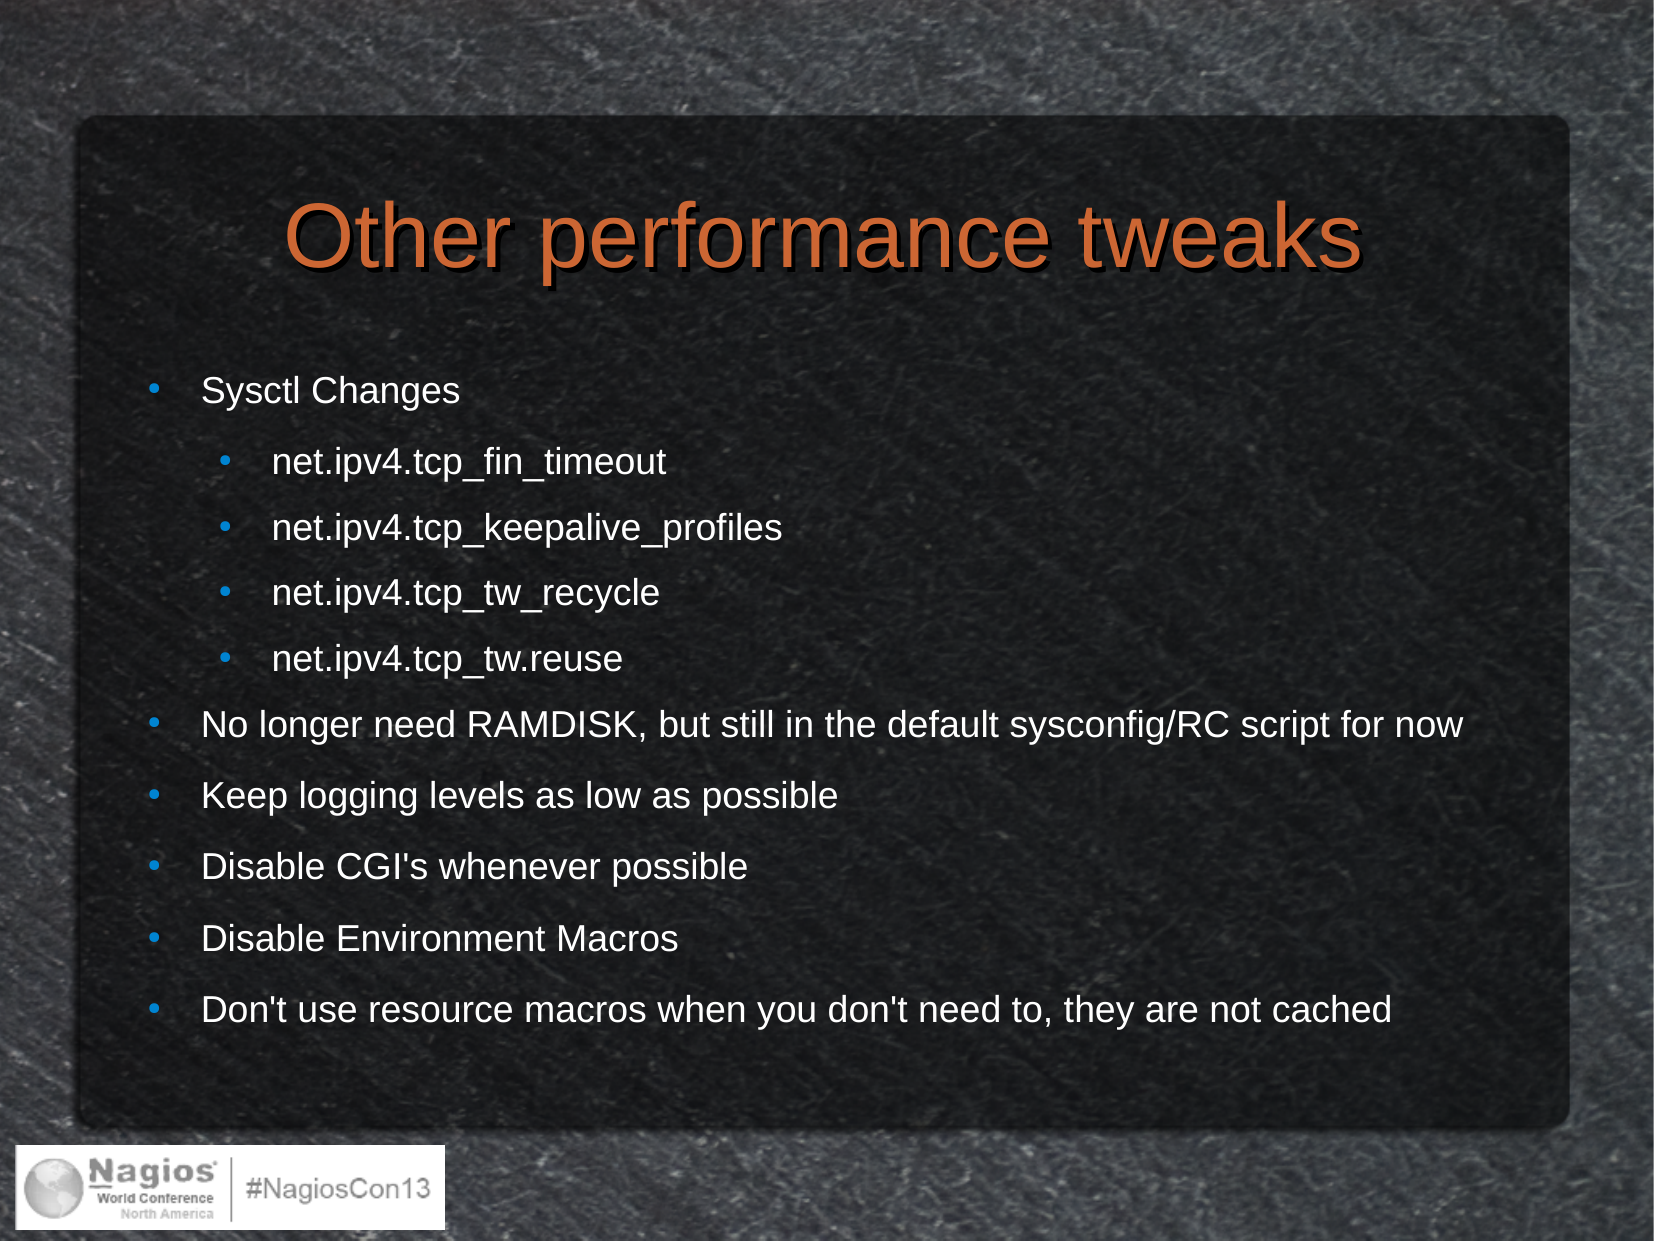

# Other performance tweaks
Sysctl Changes
net.ipv4.tcp_fin_timeout
net.ipv4.tcp_keepalive_profiles
net.ipv4.tcp_tw_recycle
net.ipv4.tcp_tw.reuse
No longer need RAMDISK, but still in the default sysconfig/RC script for now
Keep logging levels as low as possible
Disable CGI's whenever possible
Disable Environment Macros
Don't use resource macros when you don't need to, they are not cached